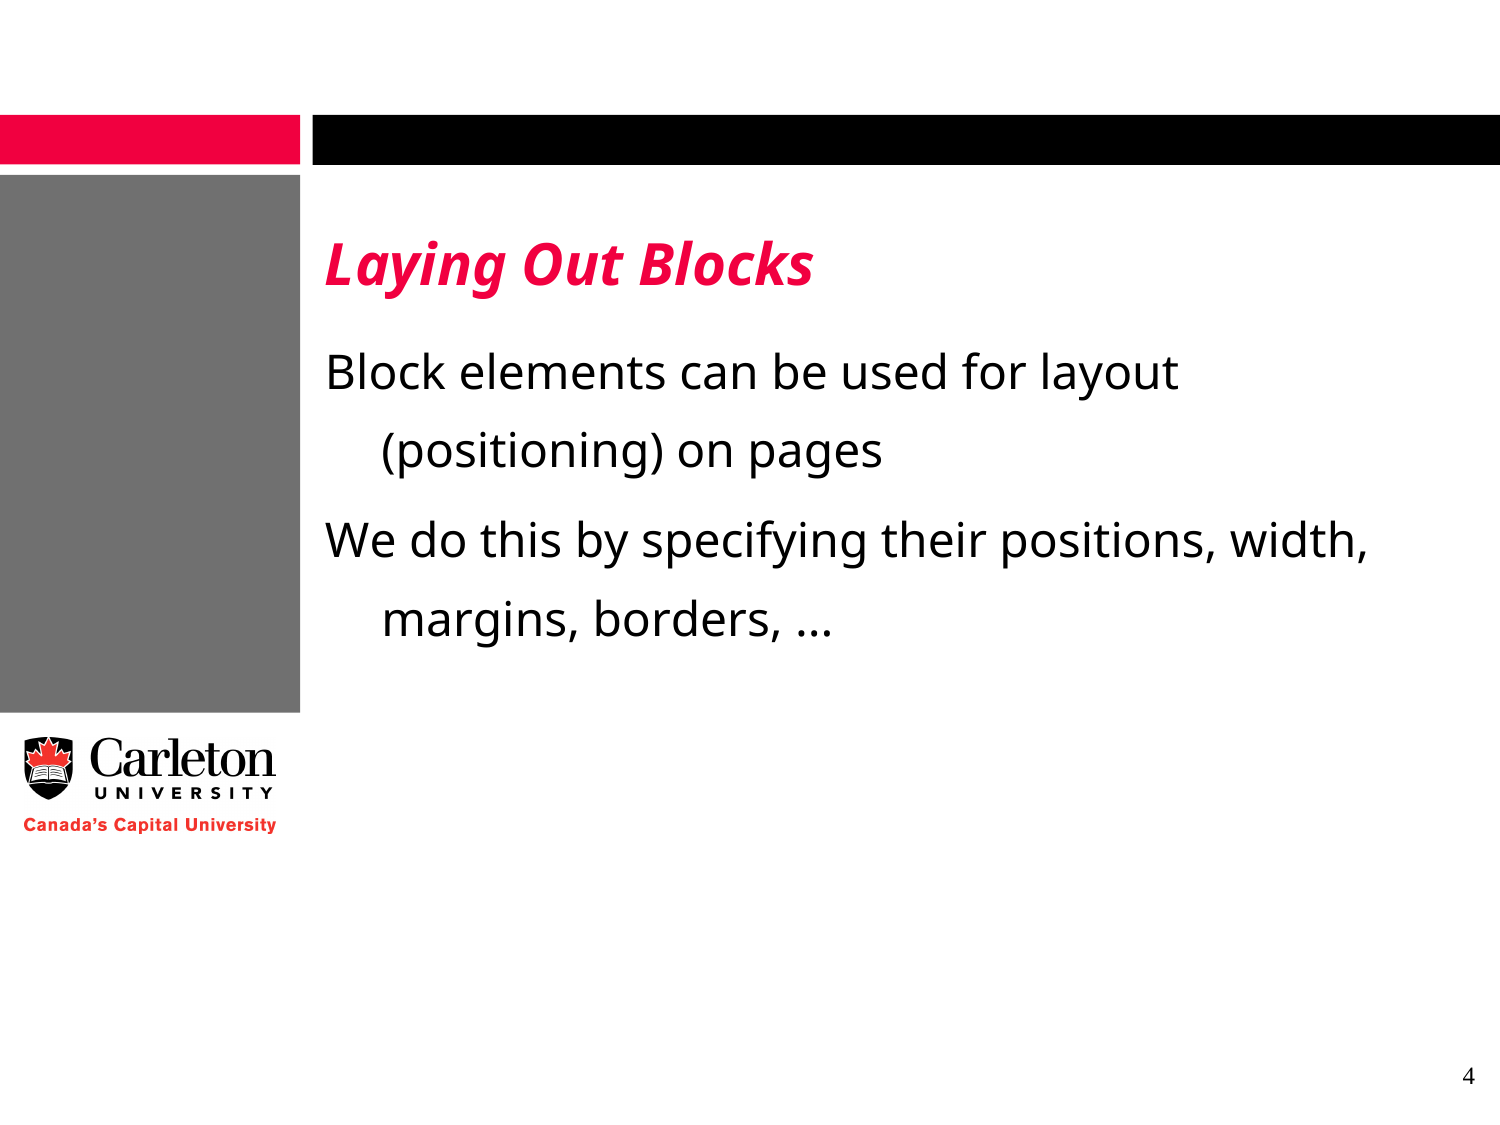

# Laying Out Blocks
Block elements can be used for layout (positioning) on pages
We do this by specifying their positions, width, margins, borders, ...
4